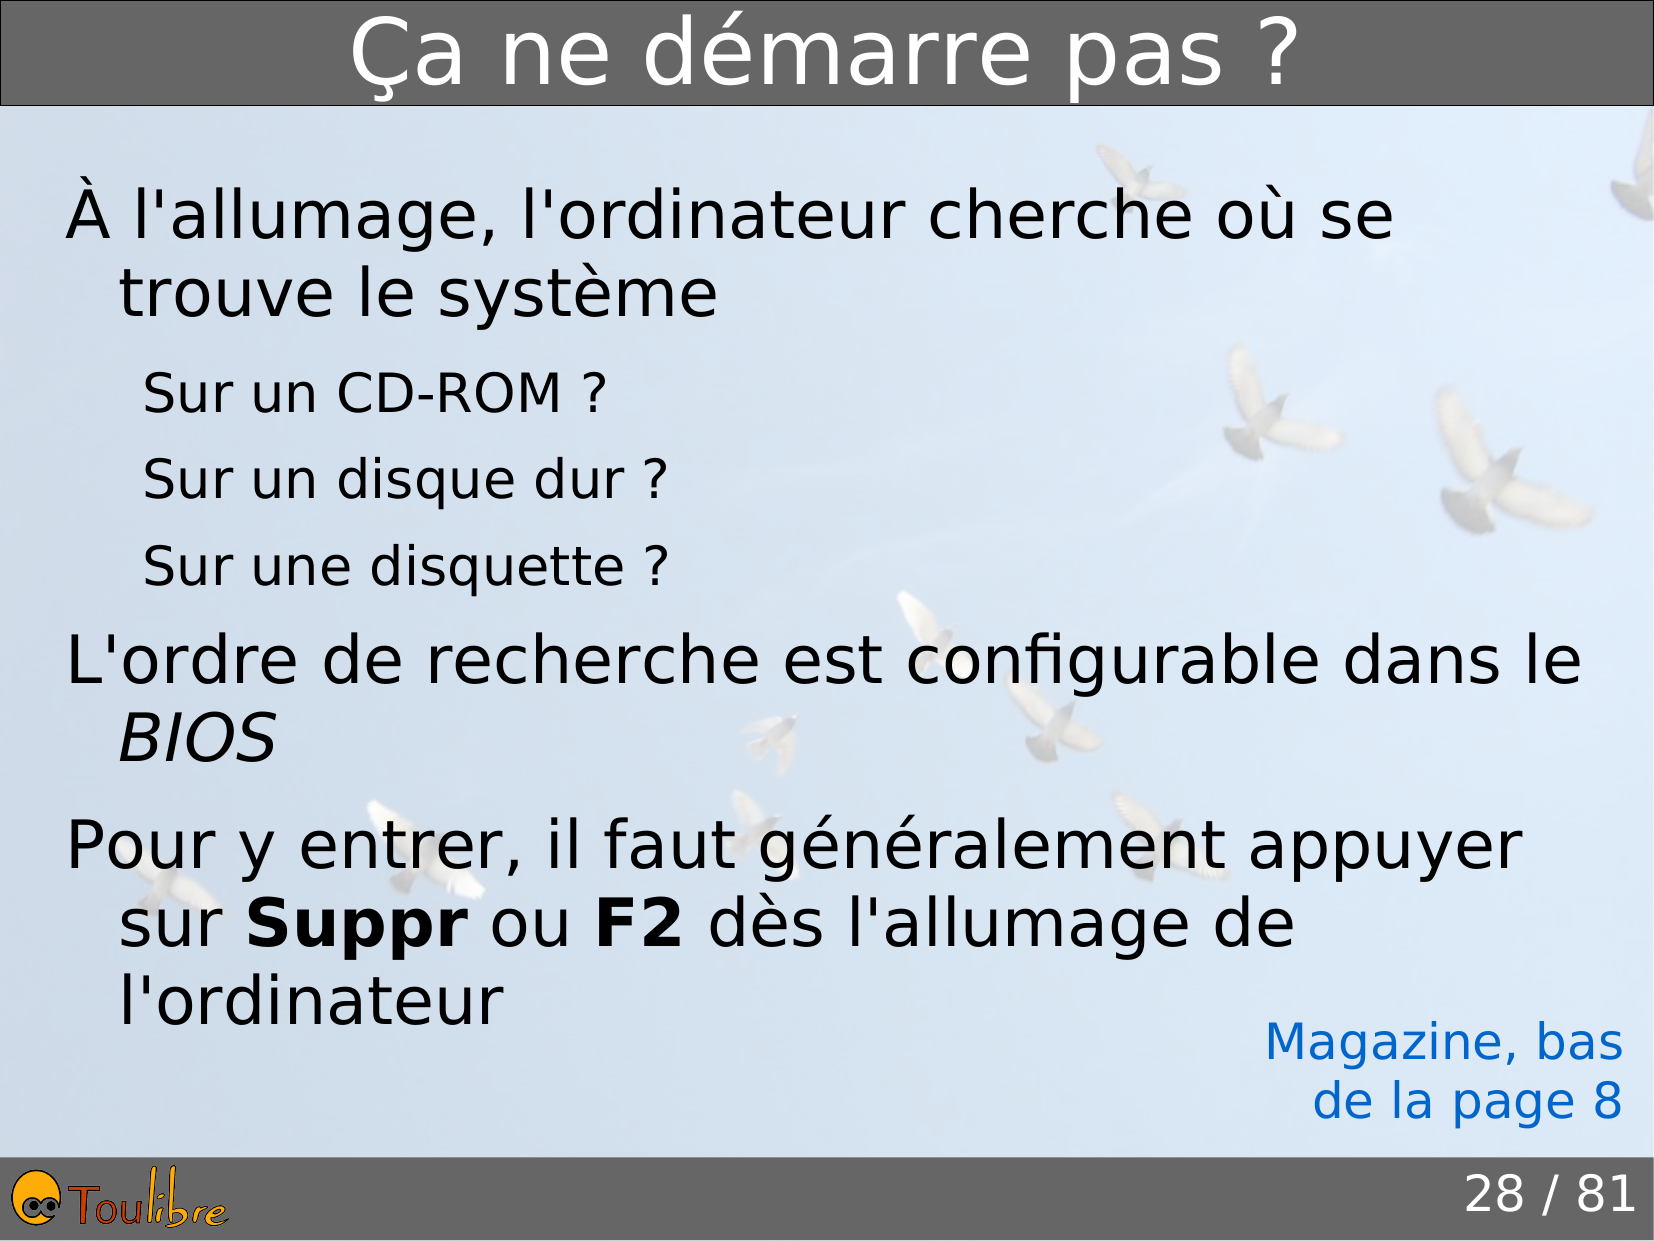

# Ça ne démarre pas ?
À l'allumage, l'ordinateur cherche où se trouve le système
Sur un CD-ROM ?
Sur un disque dur ?
Sur une disquette ?
L'ordre de recherche est configurable dans le BIOS
Pour y entrer, il faut généralement appuyer sur Suppr ou F2 dès l'allumage de l'ordinateur
Magazine, bas de la page 8